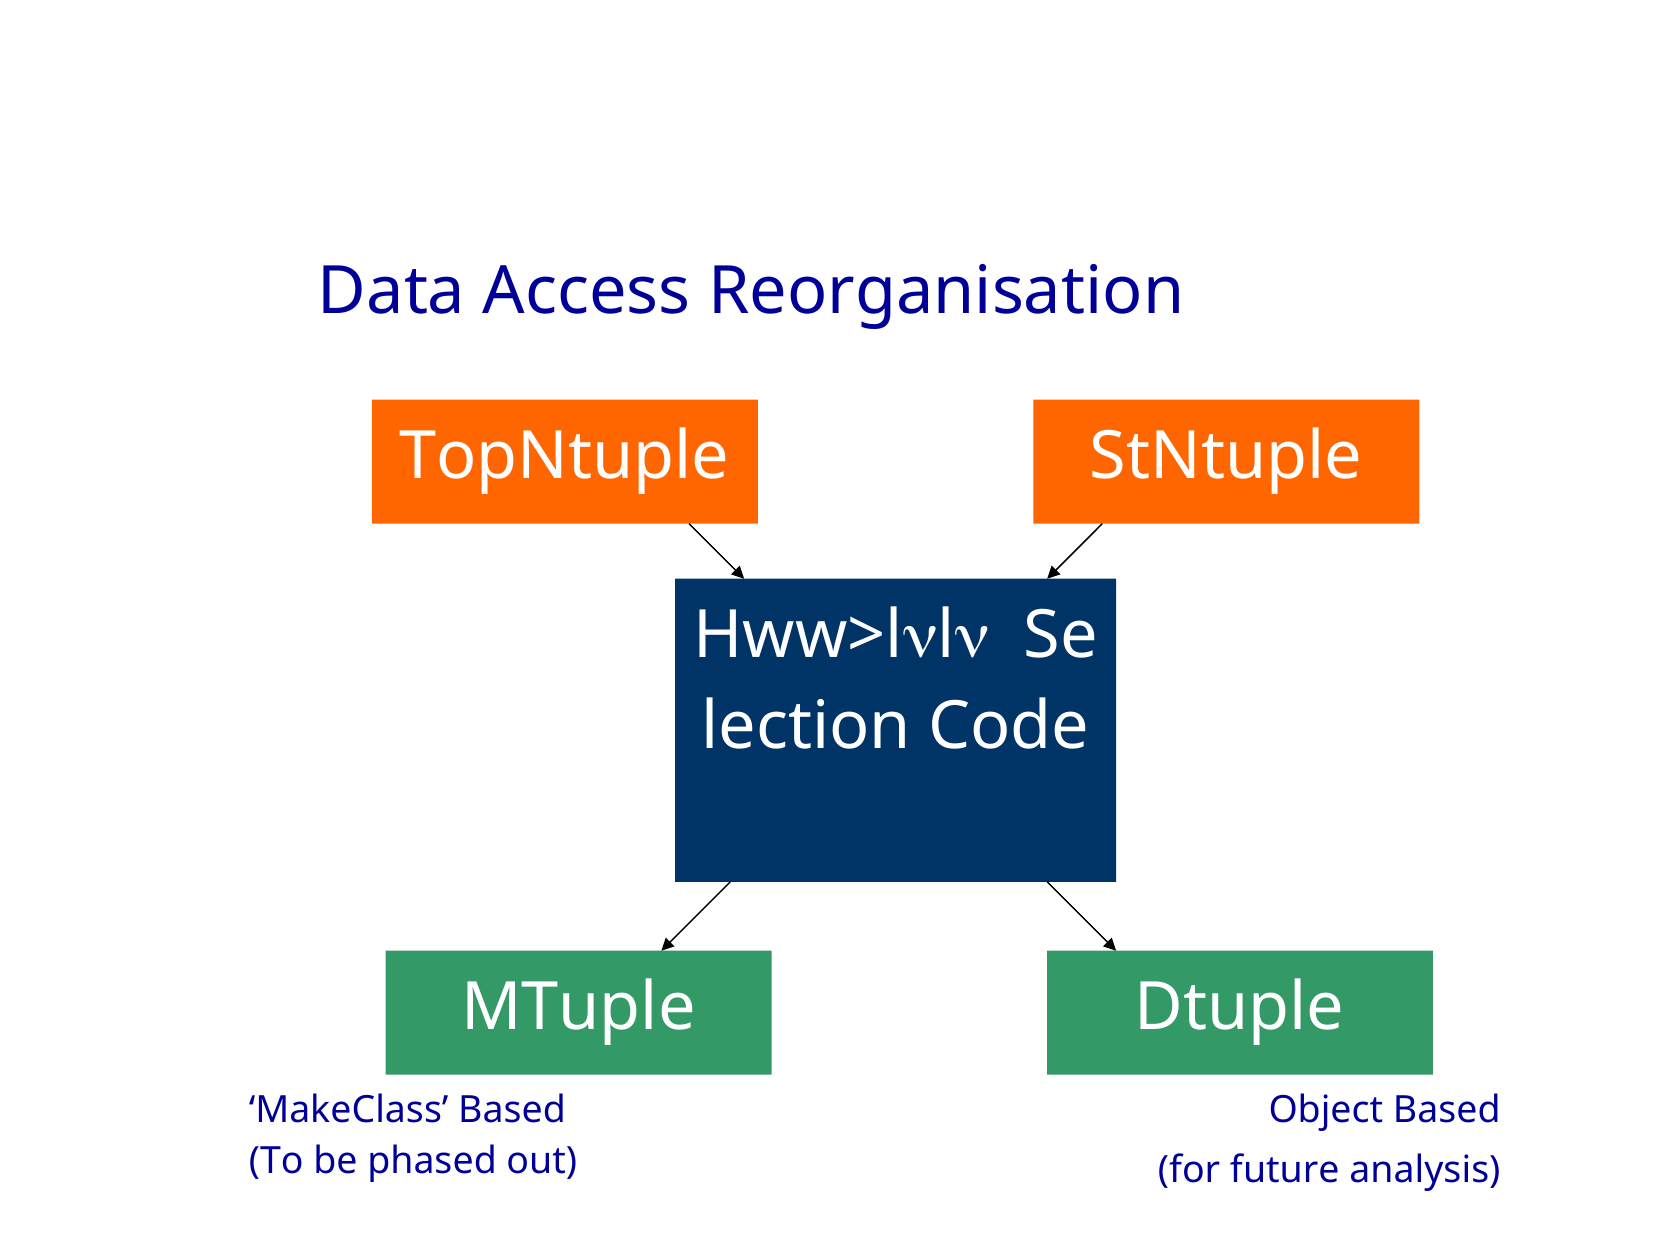

Data Access Reorganisation
TopNtuple
StNtuple
Hww>llSelection Code
MTuple
Dtuple
‘MakeClass’ Based (To be phased out)
Object Based
(for future analysis)